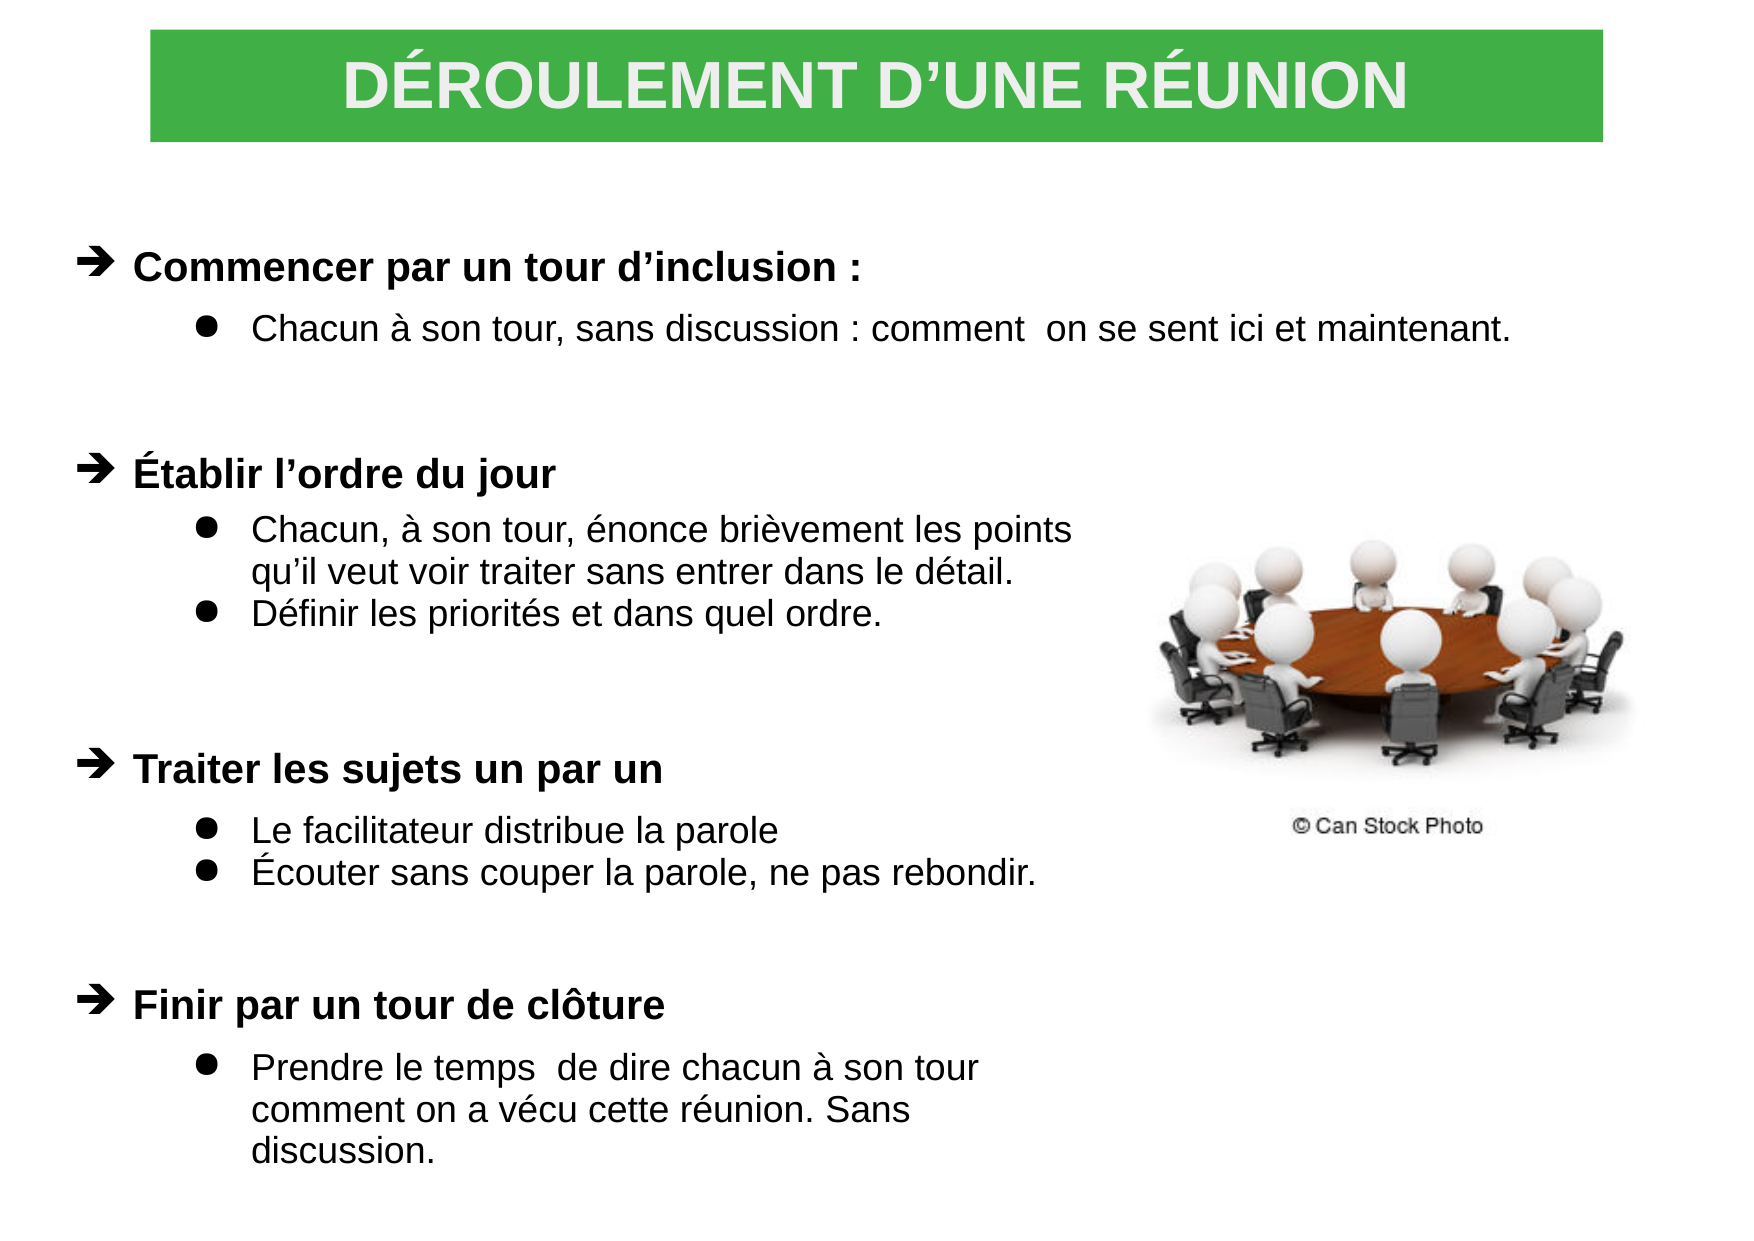

DÉROULEMENT D’UNE RÉUNION
Commencer par un tour d’inclusion :
Chacun à son tour, sans discussion : comment on se sent ici et maintenant.
Établir l’ordre du jour
Chacun, à son tour, énonce brièvement les points qu’il veut voir traiter sans entrer dans le détail.
Définir les priorités et dans quel ordre.
Traiter les sujets un par un
Le facilitateur distribue la parole
Écouter sans couper la parole, ne pas rebondir.
Finir par un tour de clôture
Prendre le temps de dire chacun à son tour comment on a vécu cette réunion. Sans discussion.